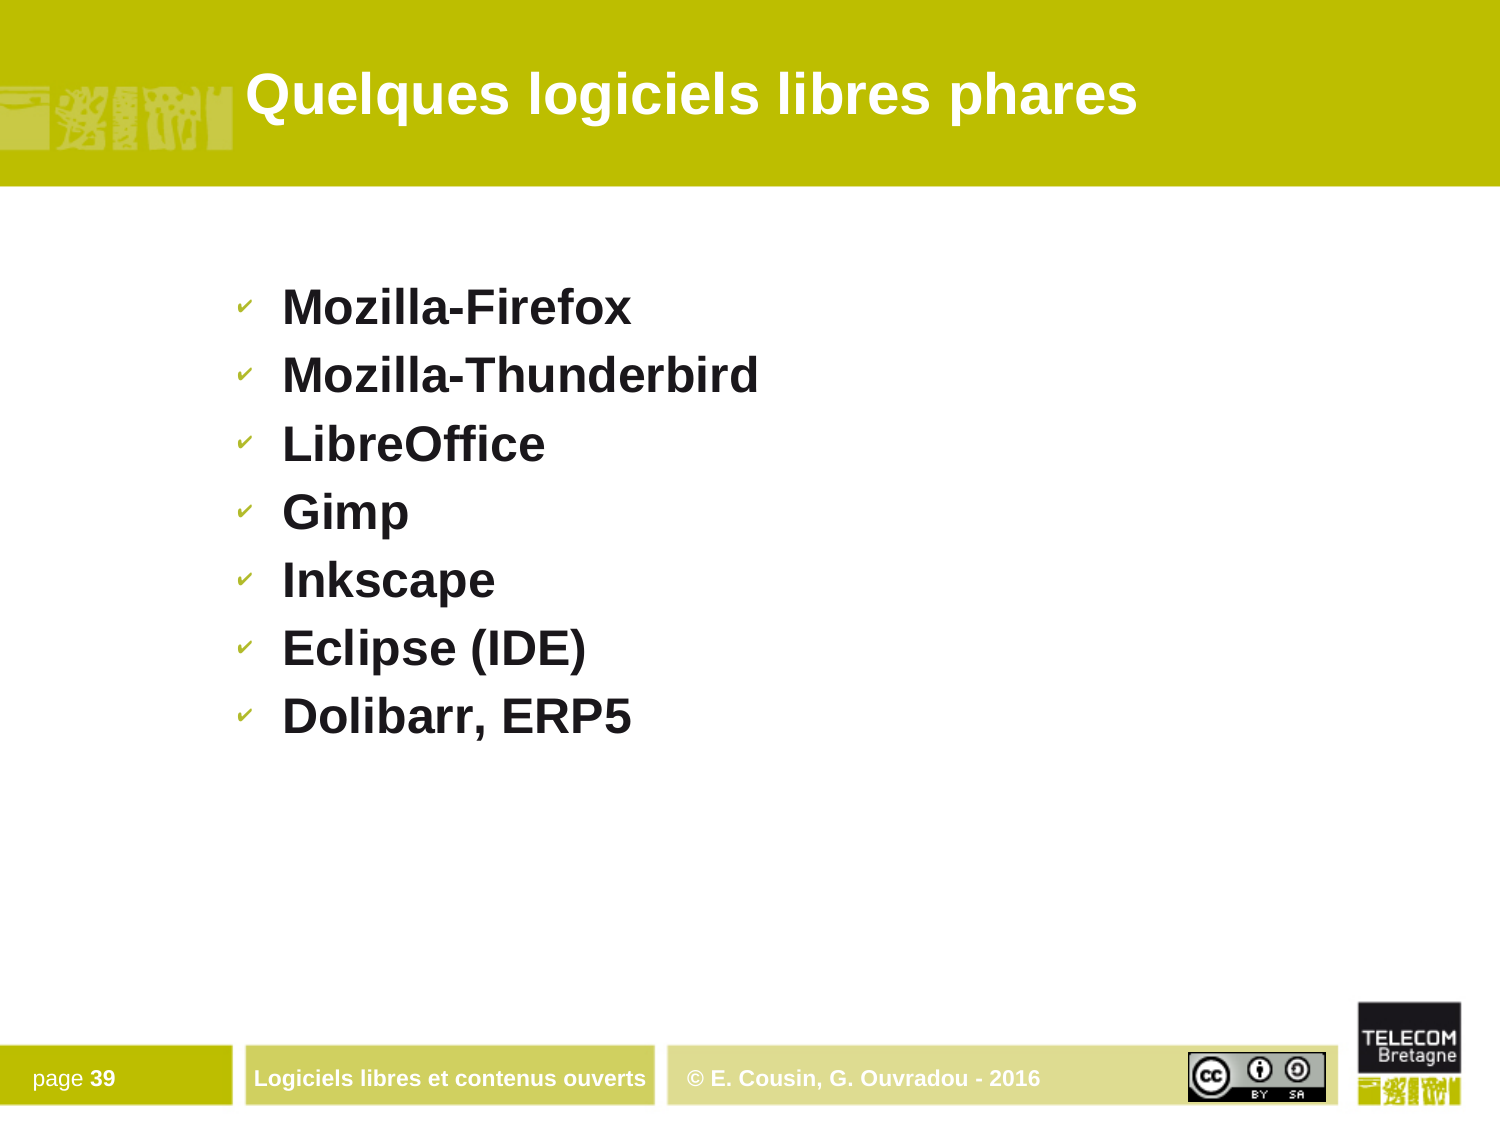

# Quelques logiciels libres phares
Mozilla-Firefox
Mozilla-Thunderbird
LibreOffice
Gimp
Inkscape
Eclipse (IDE)
Dolibarr, ERP5
39
© E. Cousin, G. Ouvradou - 2016